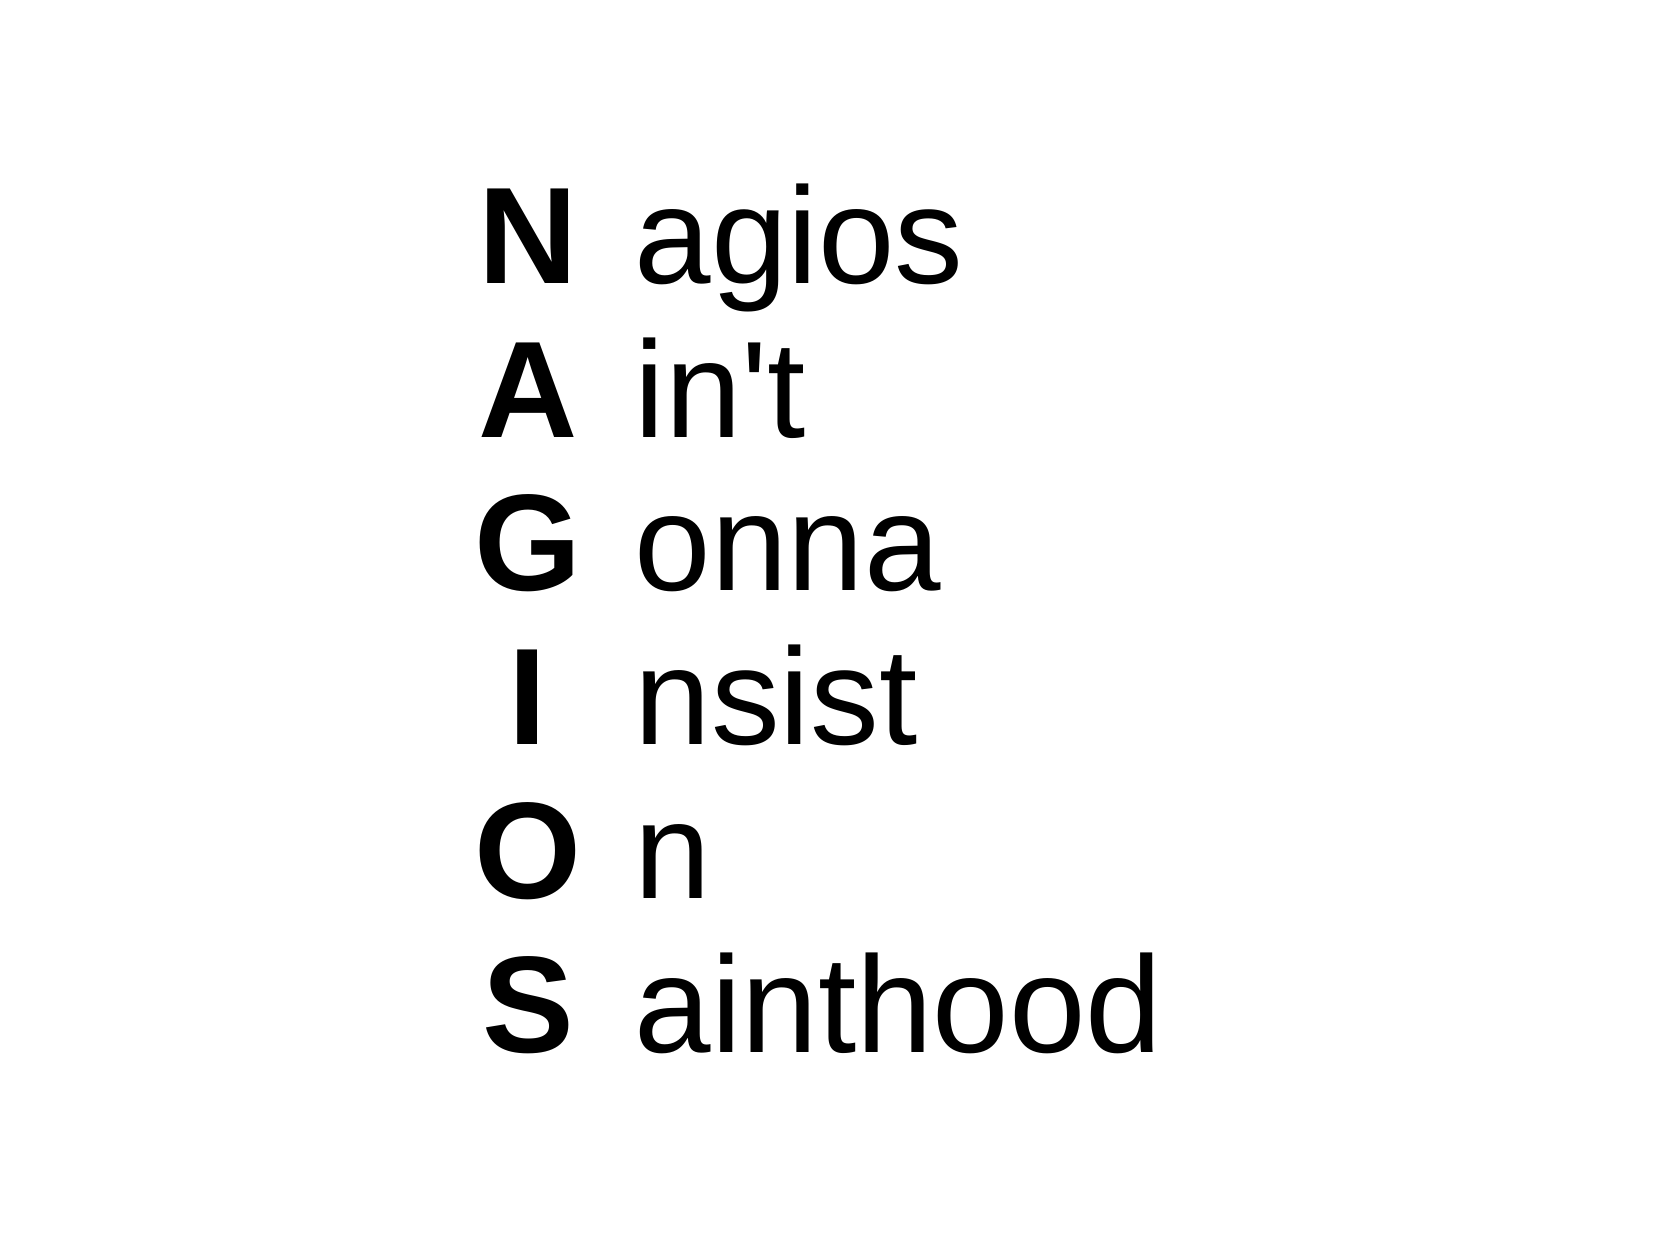

N
A
G
I
O
S
agios
in't
onna
nsist
n
ainthood